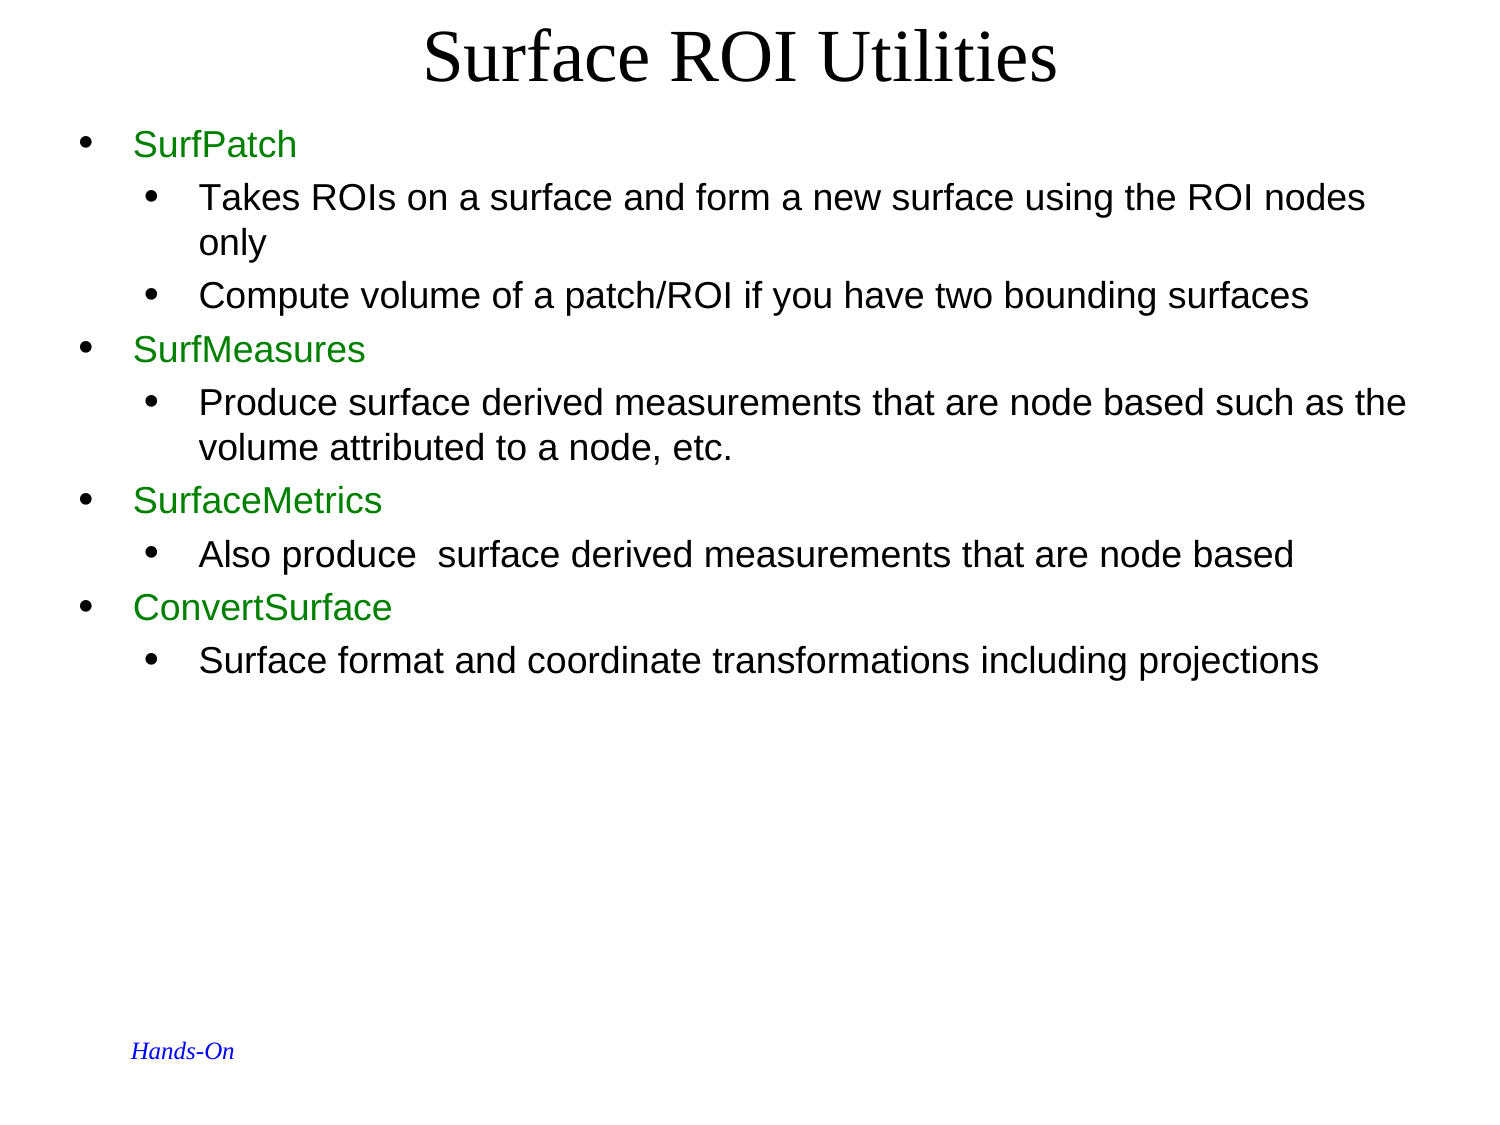

# Surface ROI Utilities
SurfPatch
Takes ROIs on a surface and form a new surface using the ROI nodes only
Compute volume of a patch/ROI if you have two bounding surfaces
SurfMeasures
Produce surface derived measurements that are node based such as the volume attributed to a node, etc.
SurfaceMetrics
Also produce surface derived measurements that are node based
ConvertSurface
Surface format and coordinate transformations including projections
Hands-On